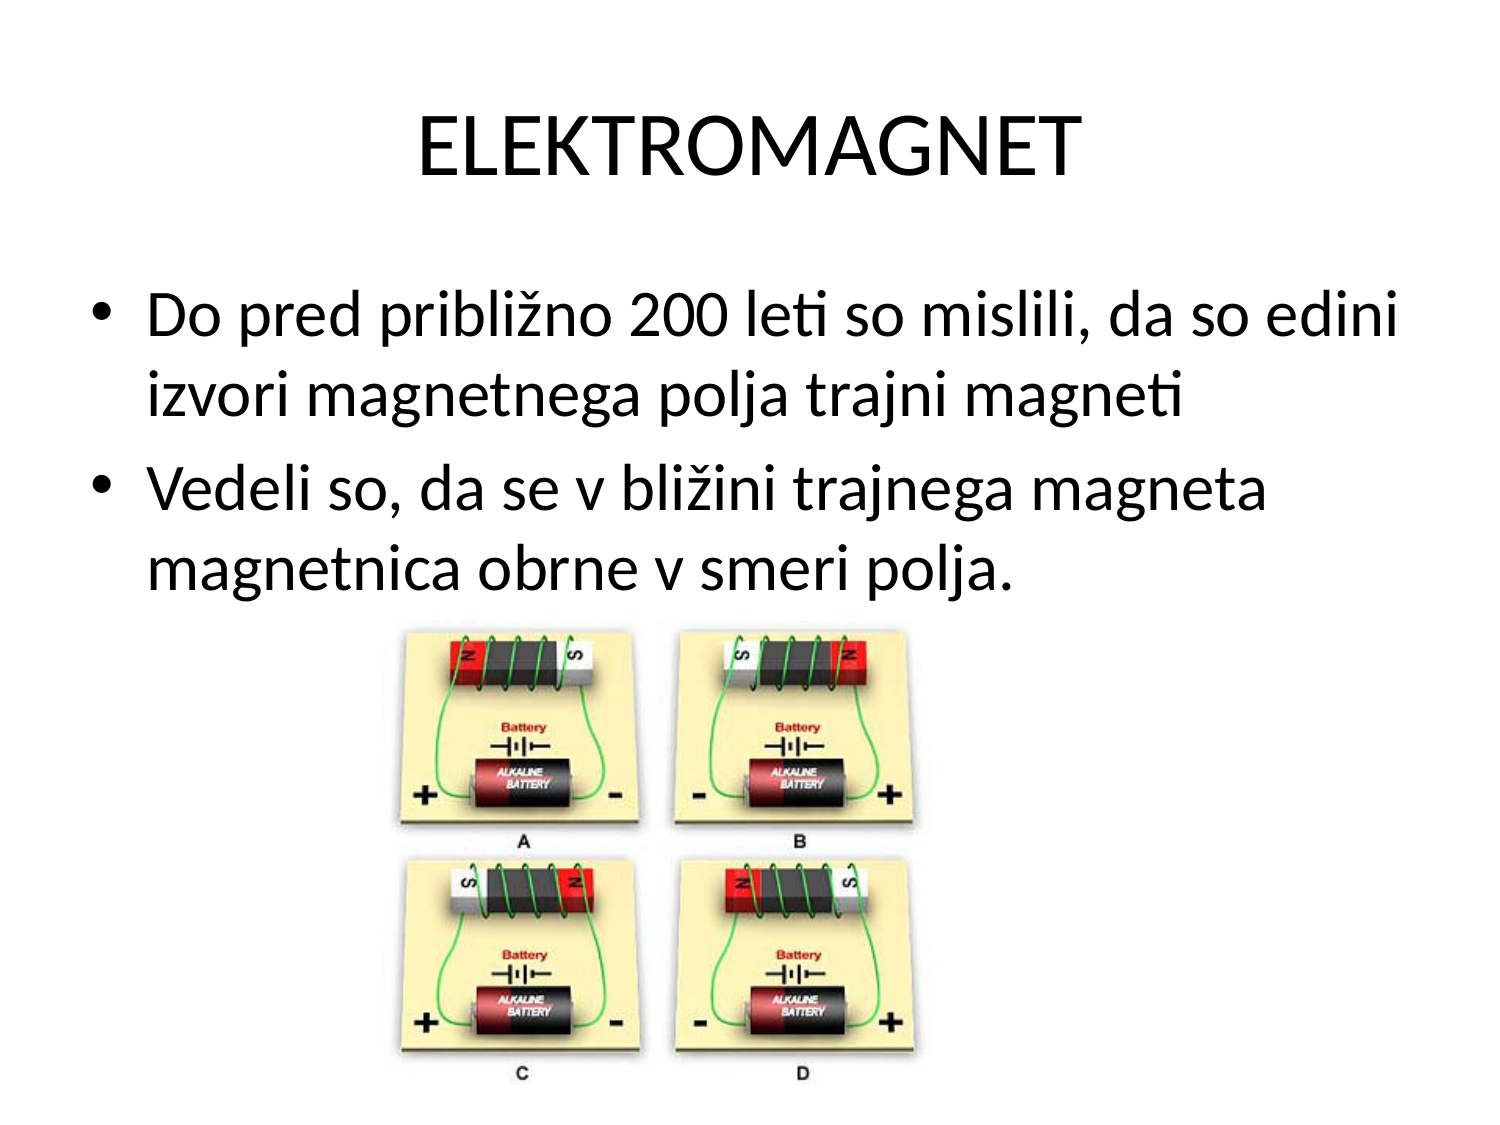

# ELEKTROMAGNET
Do pred približno 200 leti so mislili, da so edini izvori magnetnega polja trajni magneti
Vedeli so, da se v bližini trajnega magneta magnetnica obrne v smeri polja.